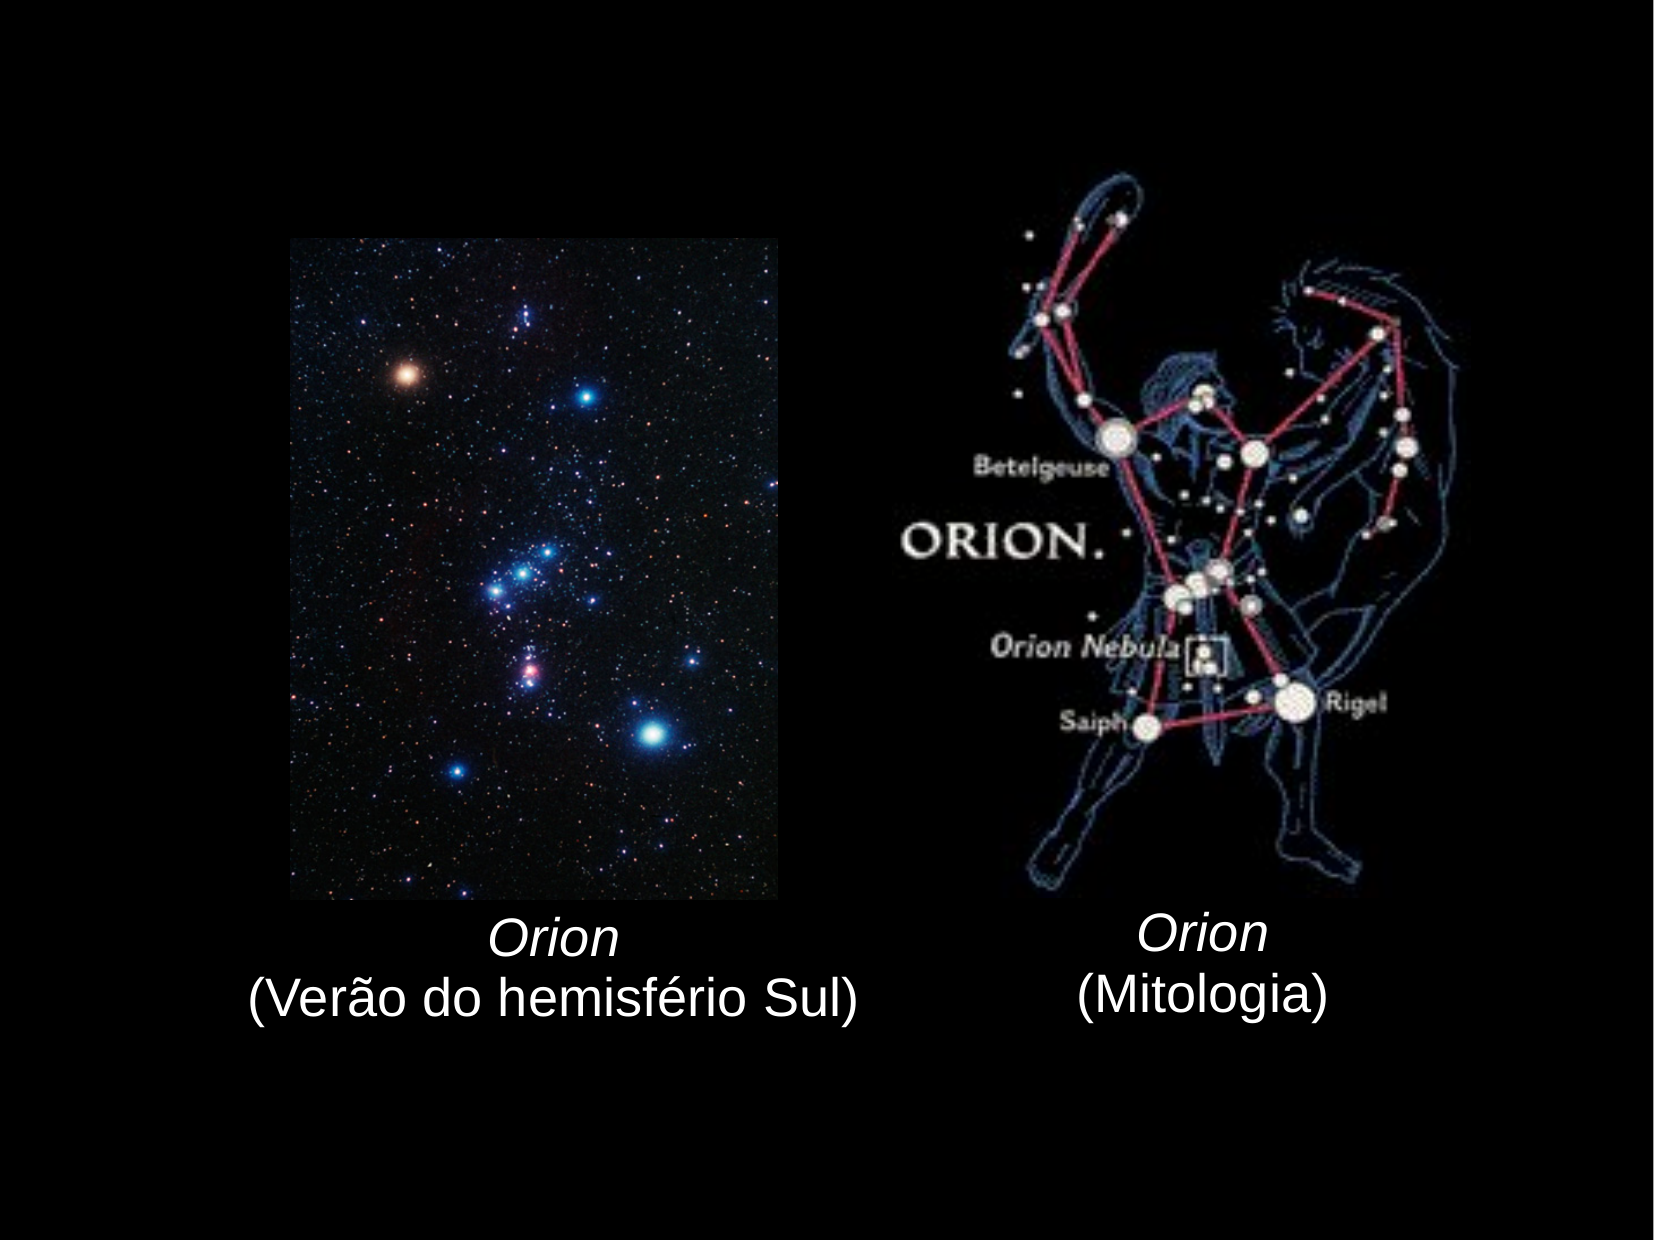

#
Orion
(Mitologia)
Orion
(Verão do hemisfério Sul)